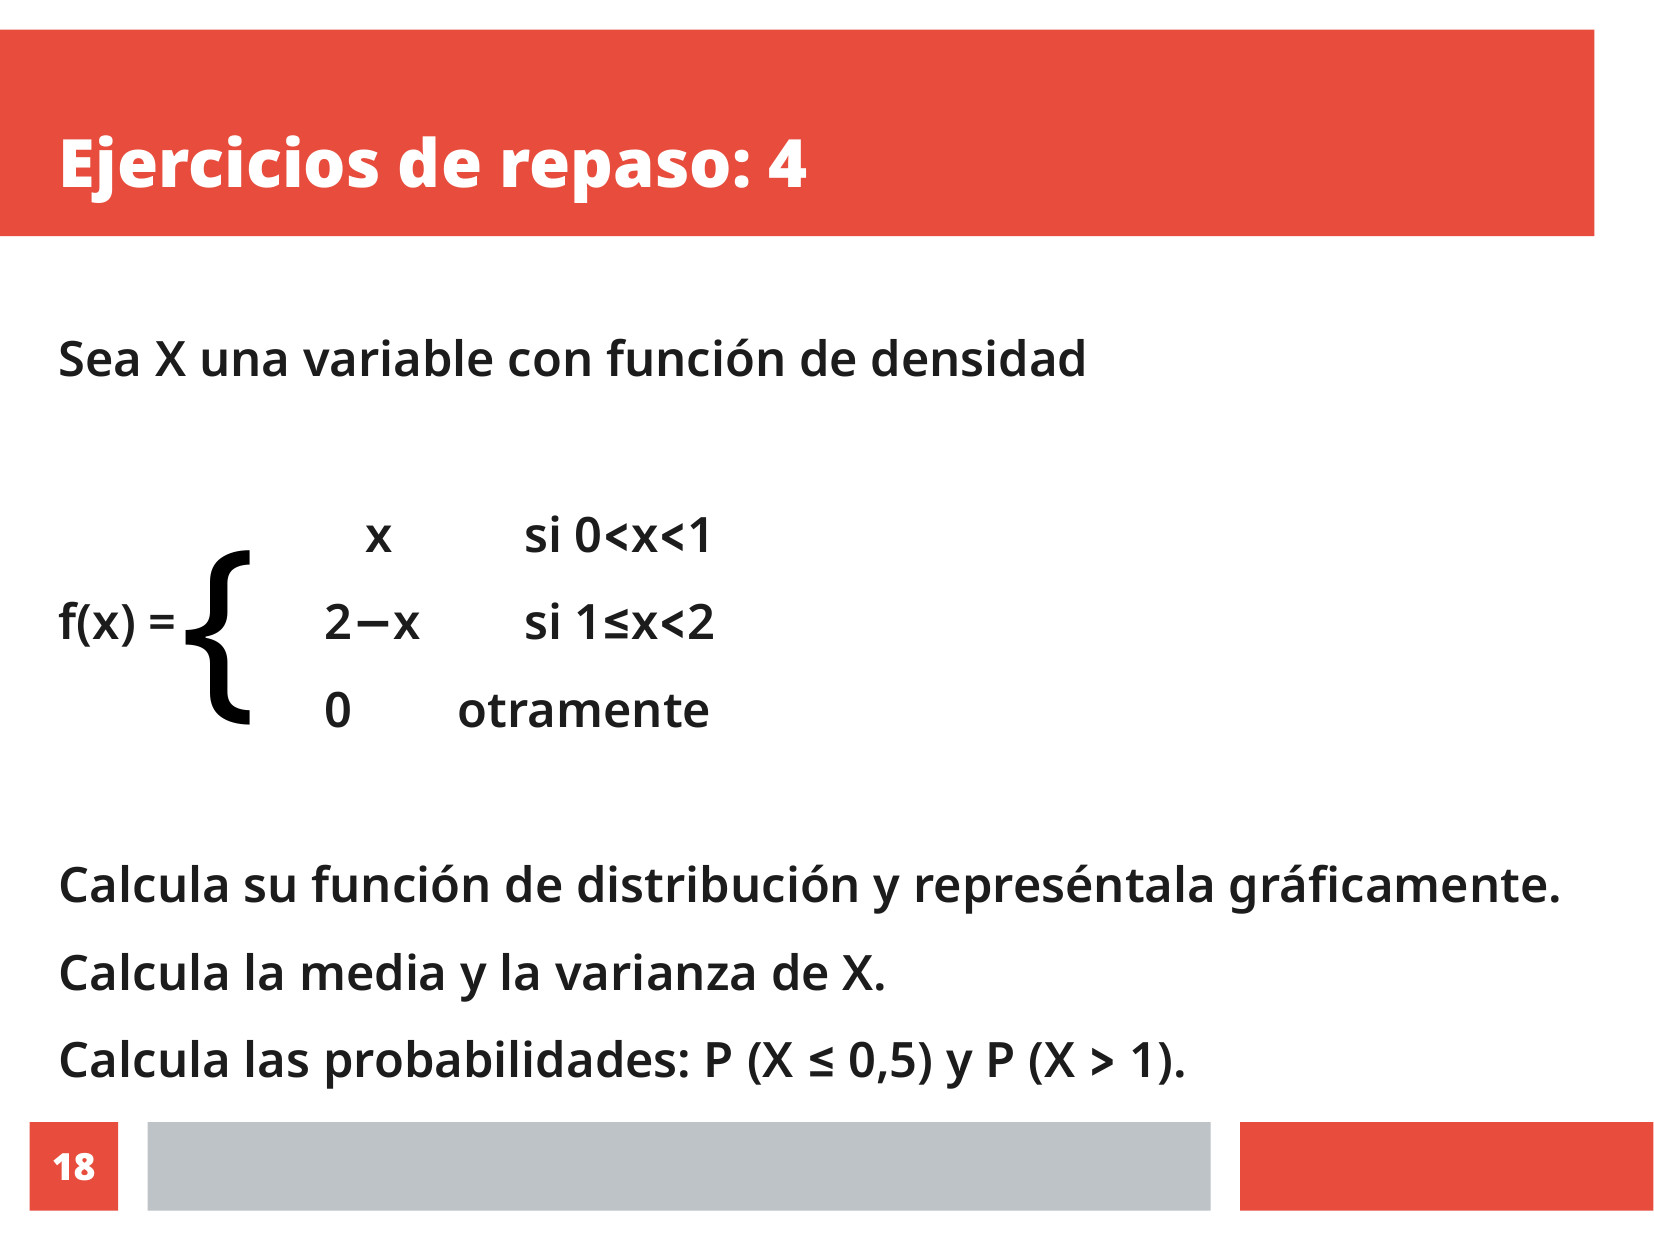

# Ejercicios de repaso: 4
Sea X una variable con función de densidad
 x 		si 0<x<1
f(x) = 	2−x 		si 1≤x<2
 	0 		otramente
Calcula su función de distribución y represéntala gráficamente.
Calcula la media y la varianza de X.
Calcula las probabilidades: P (X ≤ 0,5) y P (X > 1).
{
18